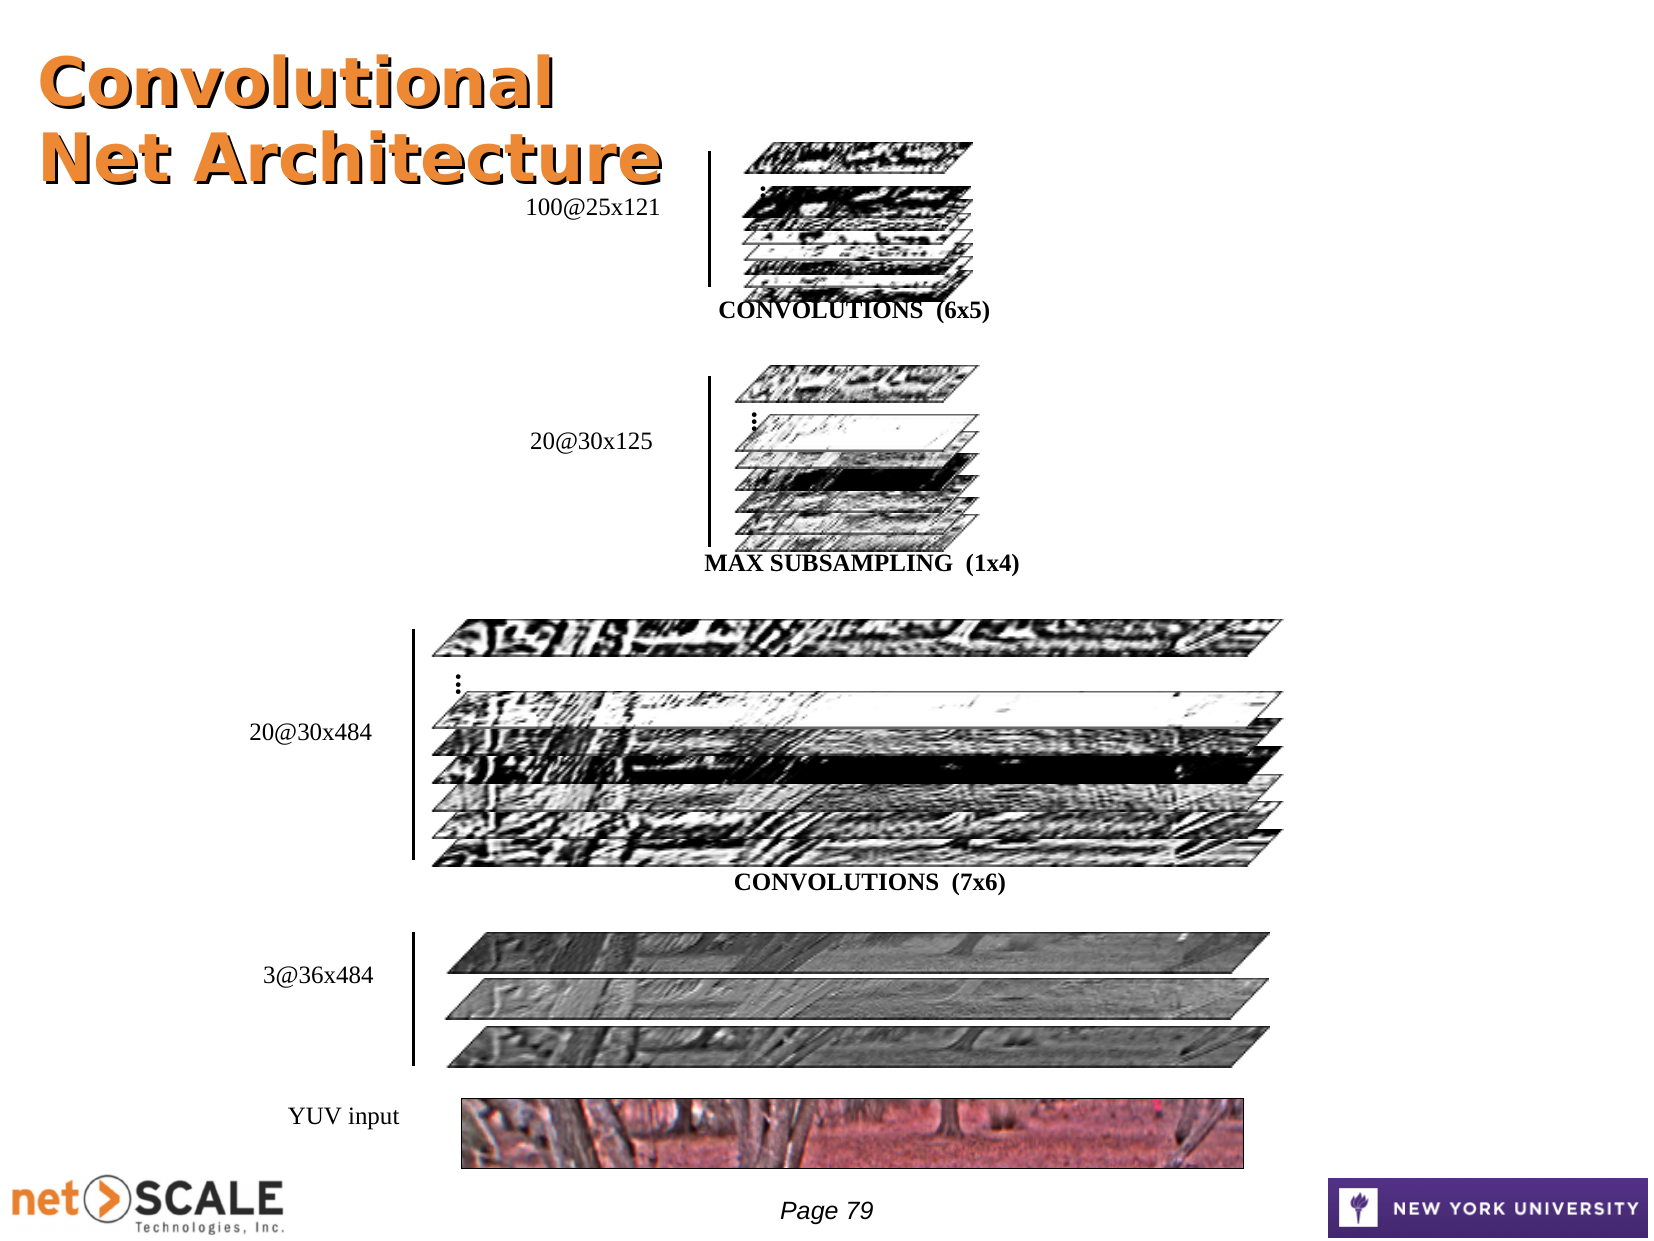

# Convolutional Net Architecture
...
100@25x121
`
`
CONVOLUTIONS (6x5)
...
20@30x125
MAX SUBSAMPLING (1x4)
...
20@30x484
CONVOLUTIONS (7x6)
3@36x484
YUV input